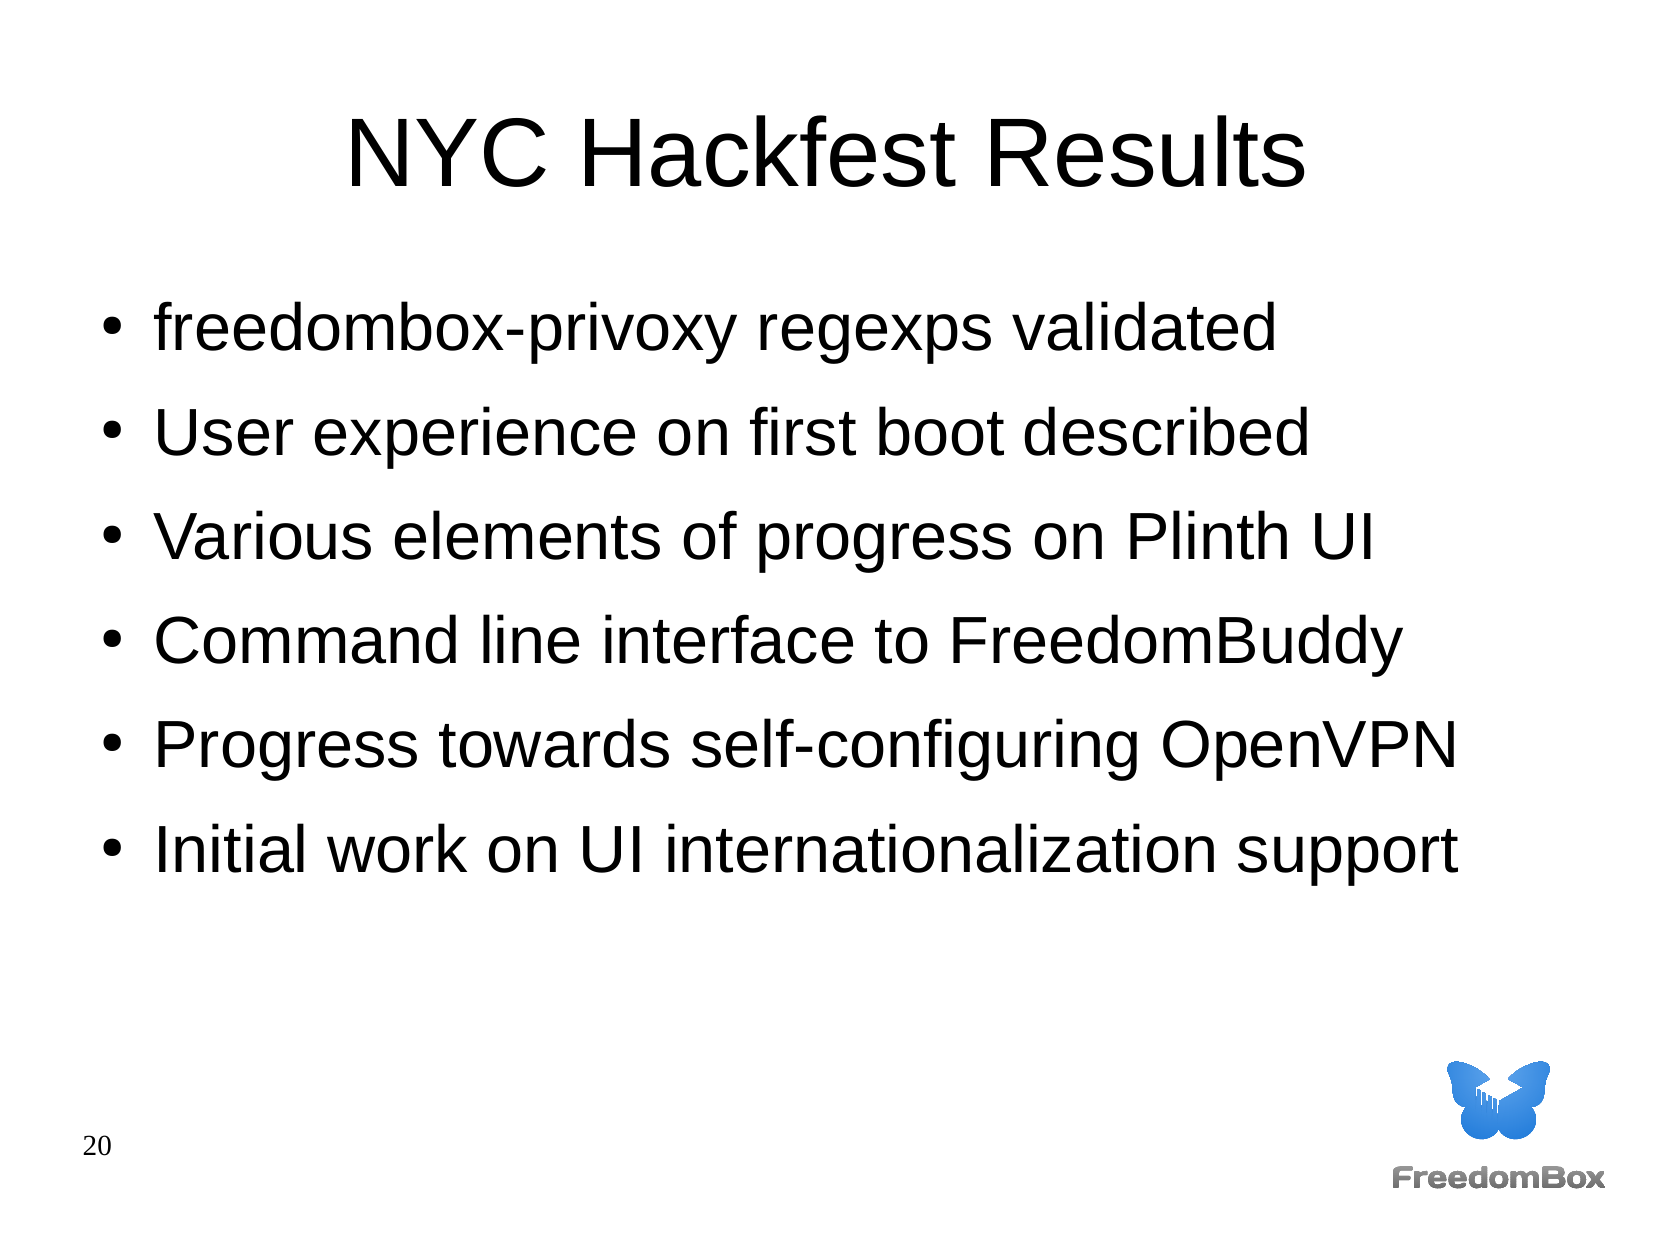

# NYC Hackfest Results
freedombox-privoxy regexps validated
User experience on first boot described
Various elements of progress on Plinth UI
Command line interface to FreedomBuddy
Progress towards self-configuring OpenVPN
Initial work on UI internationalization support